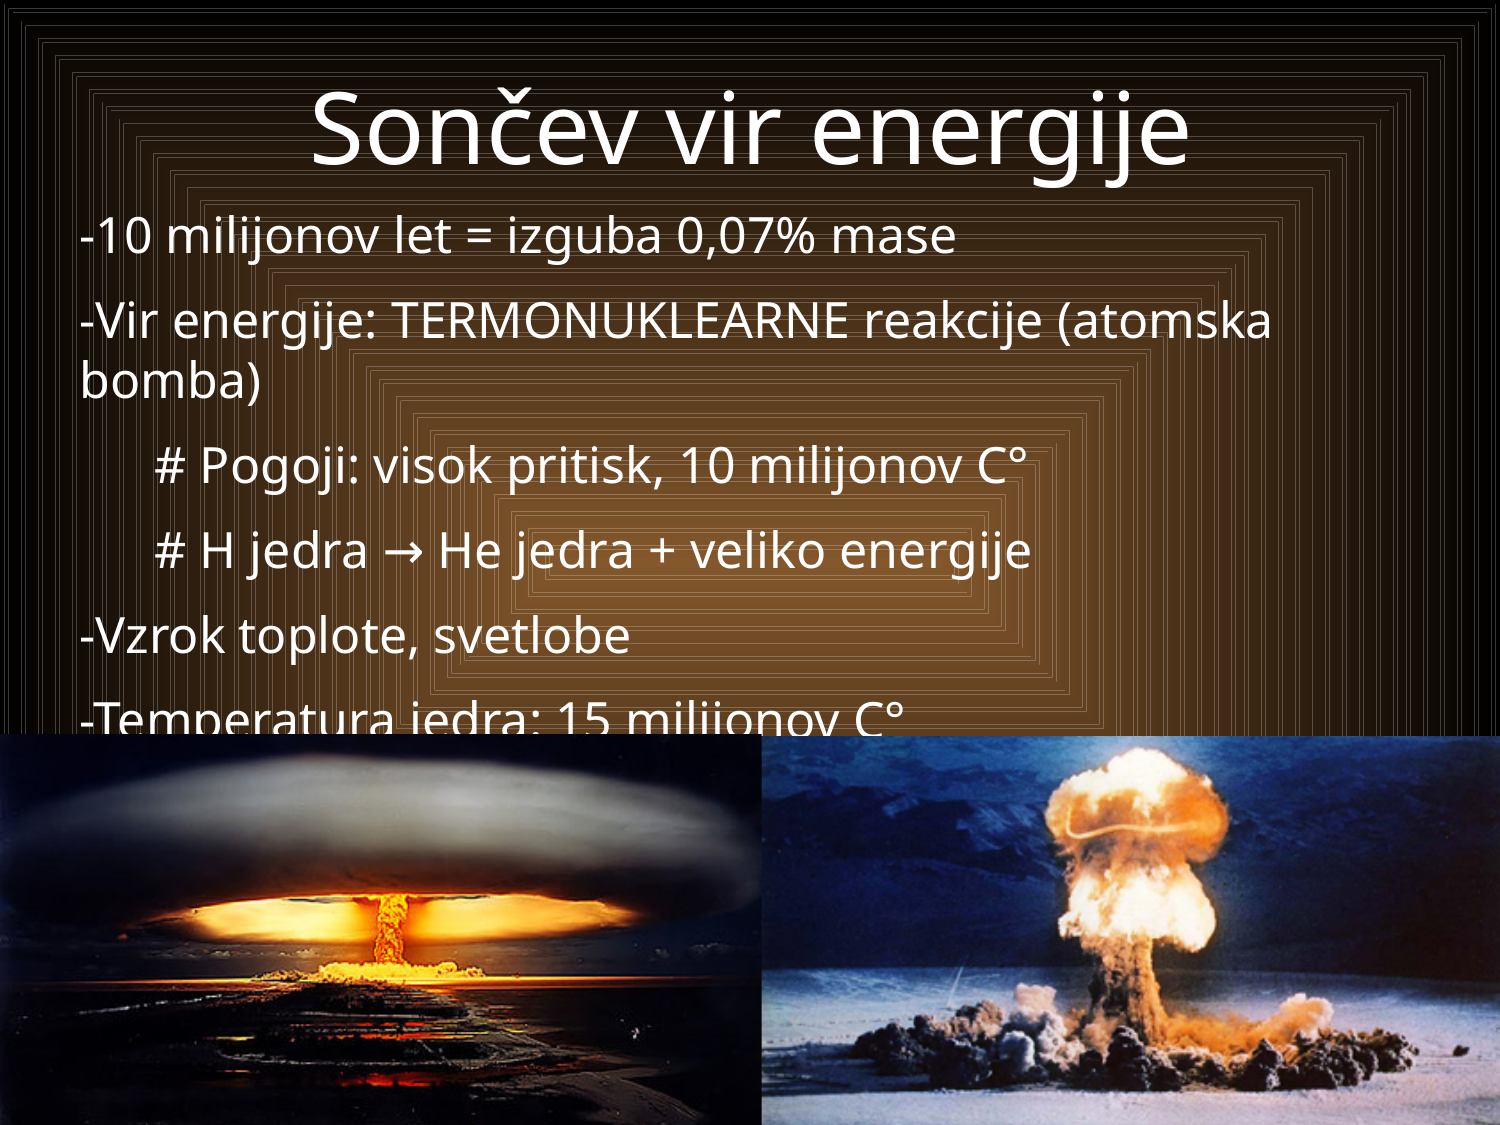

# Sončev vir energije
-10 milijonov let = izguba 0,07% mase
-Vir energije: TERMONUKLEARNE reakcije (atomska bomba)
	# Pogoji: visok pritisk, 10 milijonov C°
	# H jedra → He jedra + veliko energije
-Vzrok toplote, svetlobe
-Temperatura jedra: 15 milijonov C°